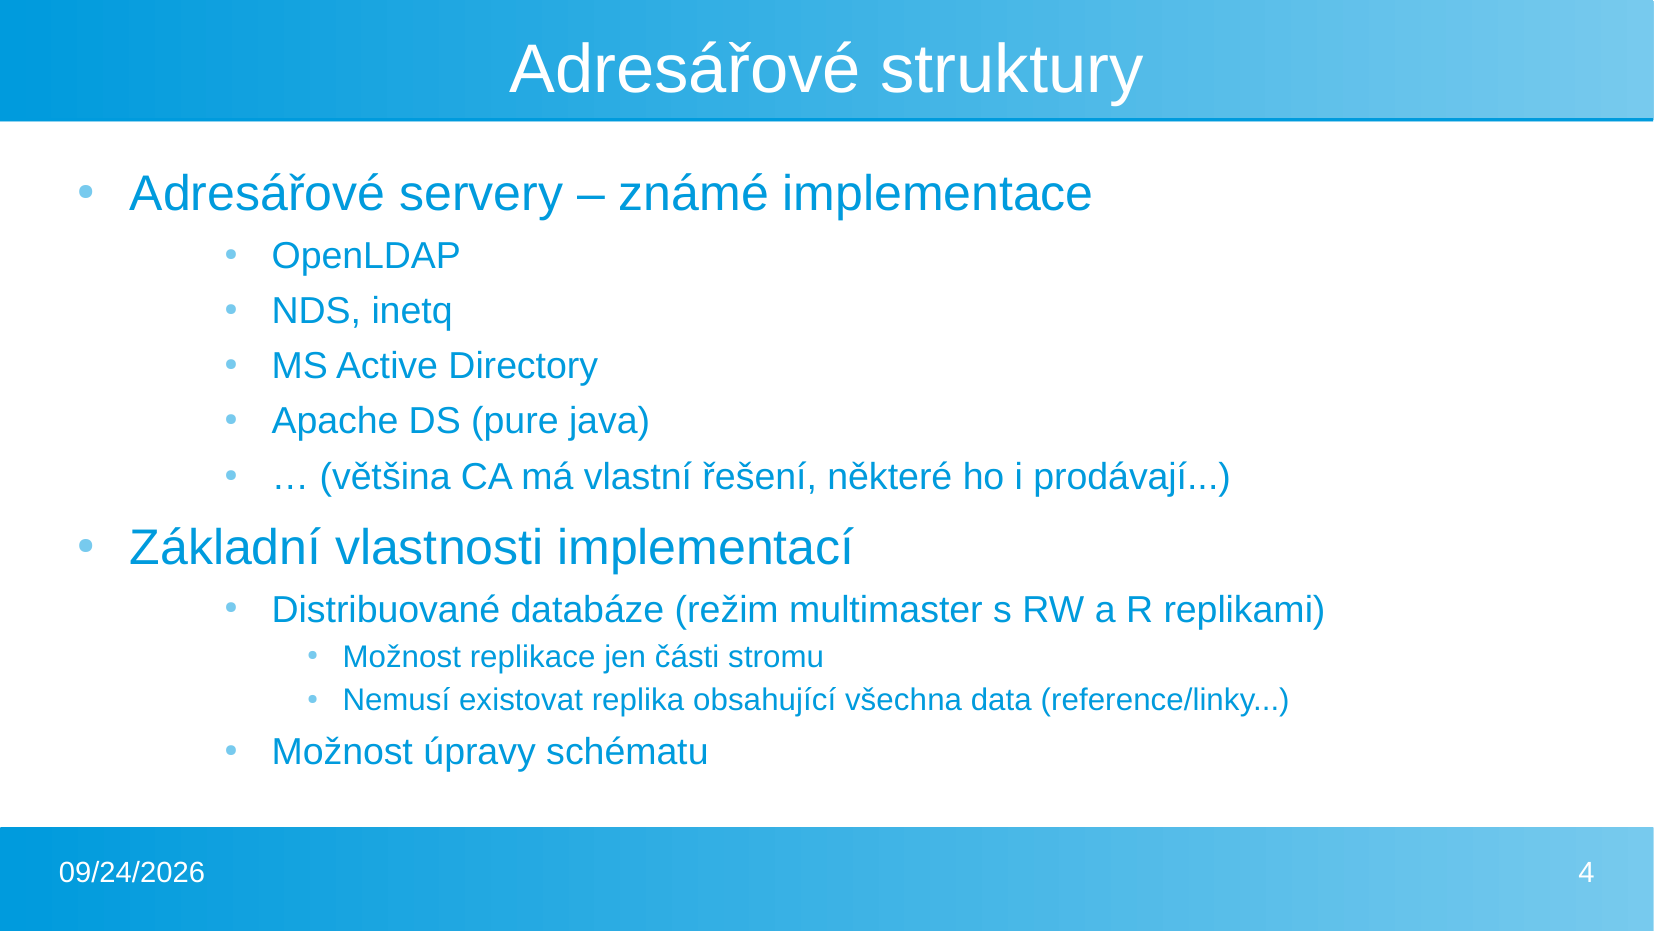

# Adresářové struktury
Adresářové servery – známé implementace
OpenLDAP
NDS, inetq
MS Active Directory
Apache DS (pure java)
… (většina CA má vlastní řešení, některé ho i prodávají...)
Základní vlastnosti implementací
Distribuované databáze (režim multimaster s RW a R replikami)
Možnost replikace jen části stromu
Nemusí existovat replika obsahující všechna data (reference/linky...)
Možnost úpravy schématu
4